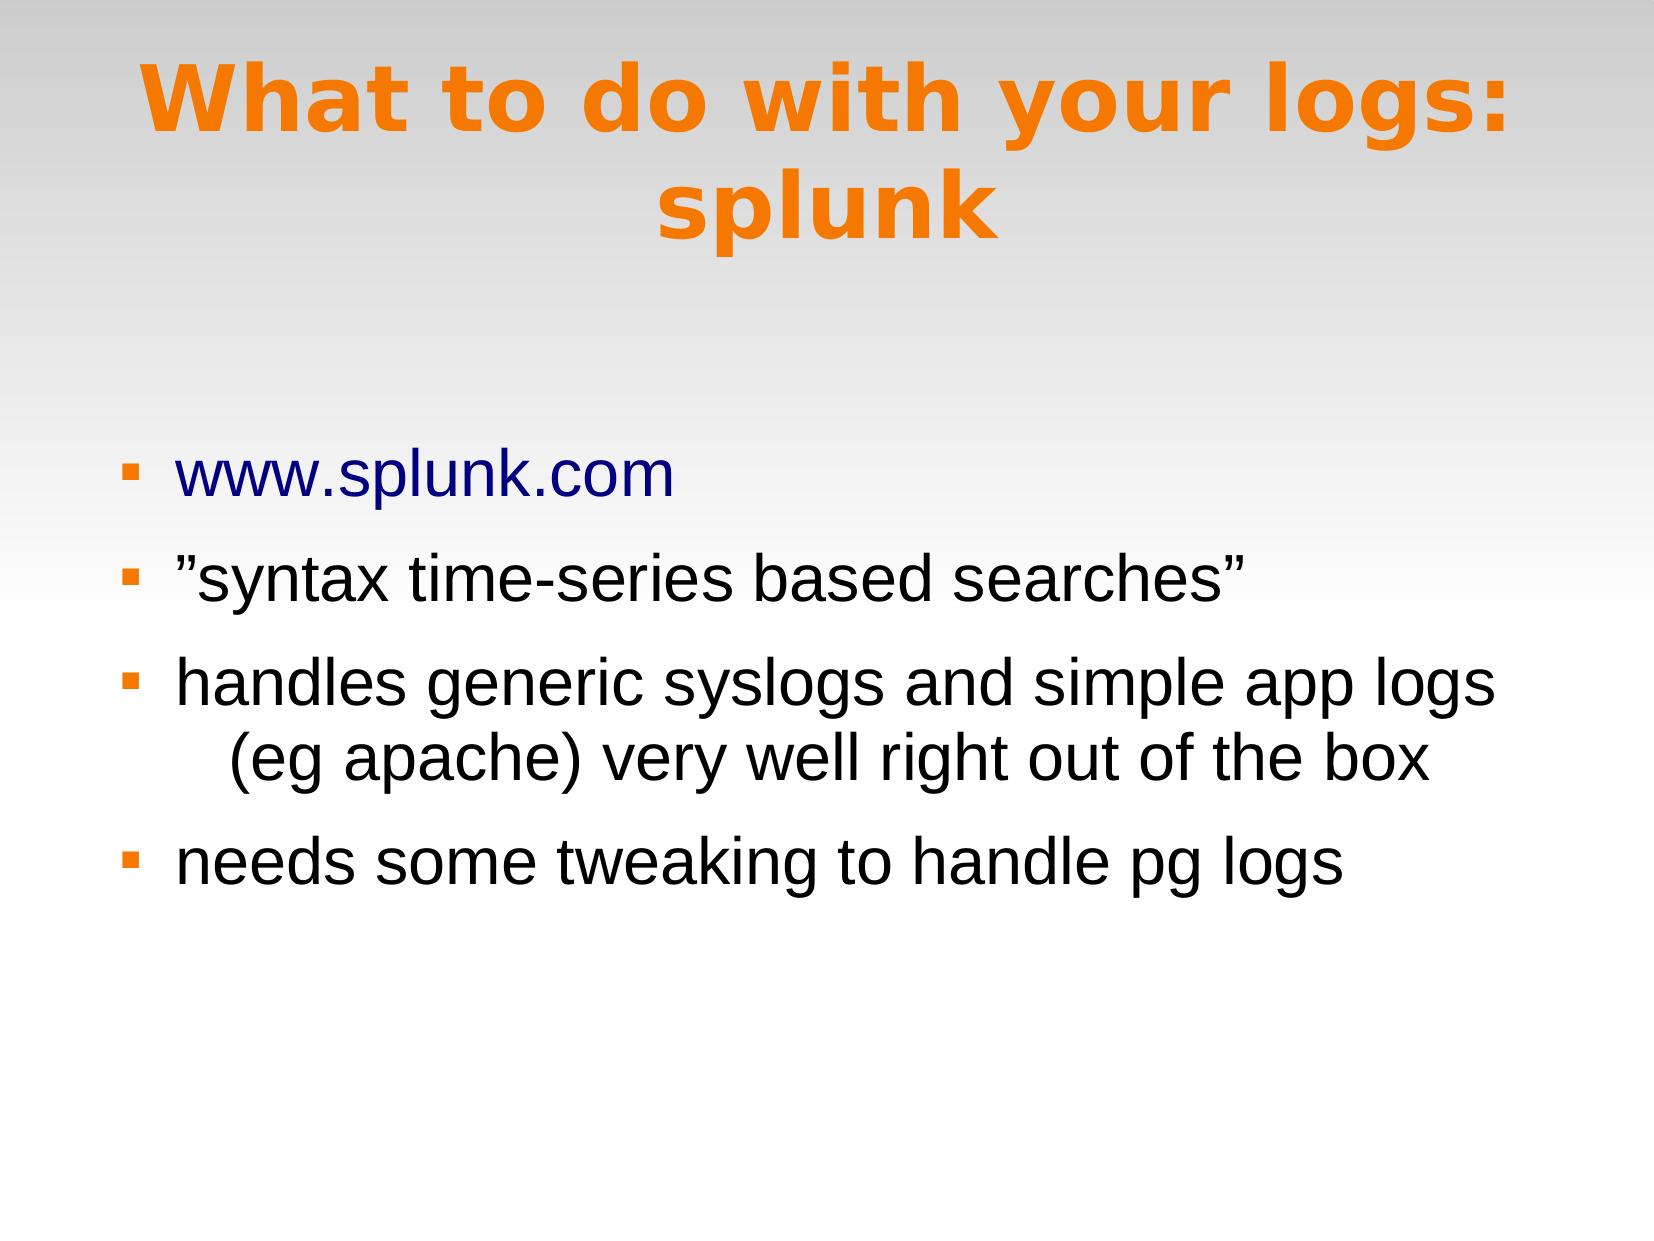

# What to do with your logs: splunk
www.splunk.com
”syntax time-series based searches”
handles generic syslogs and simple app logs (eg apache) very well right out of the box
needs some tweaking to handle pg logs